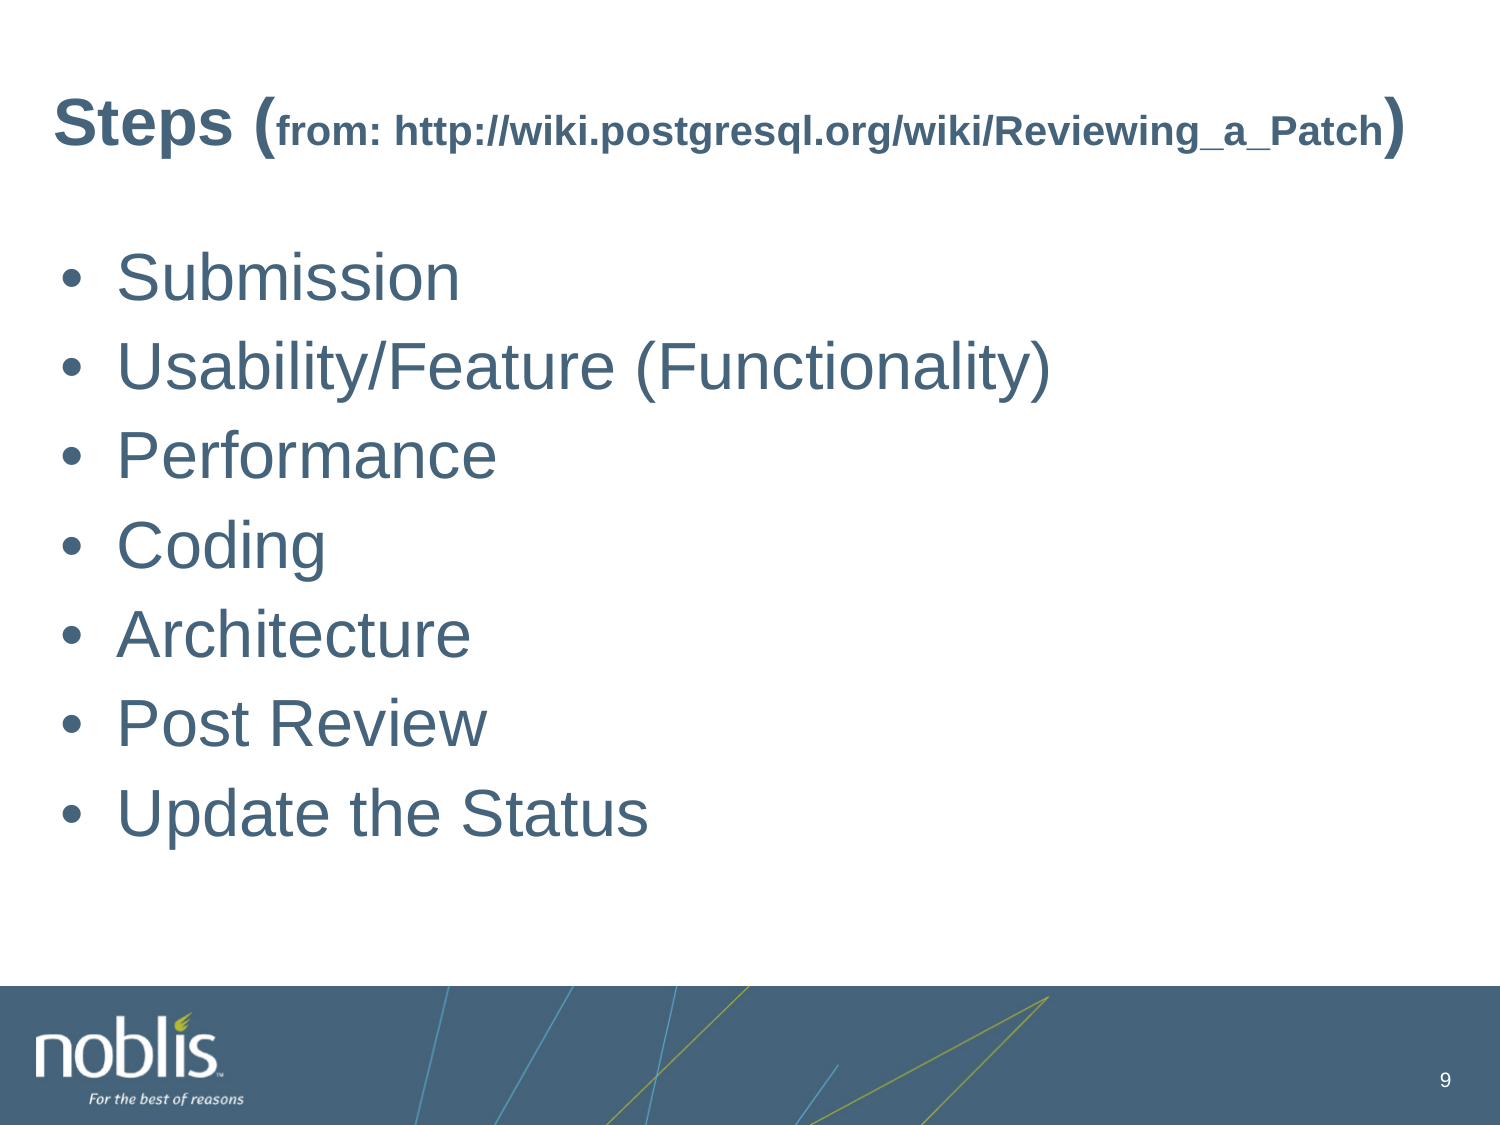

# Steps (from: http://wiki.postgresql.org/wiki/Reviewing_a_Patch)
Submission
Usability/Feature (Functionality)
Performance
Coding
Architecture
Post Review
Update the Status